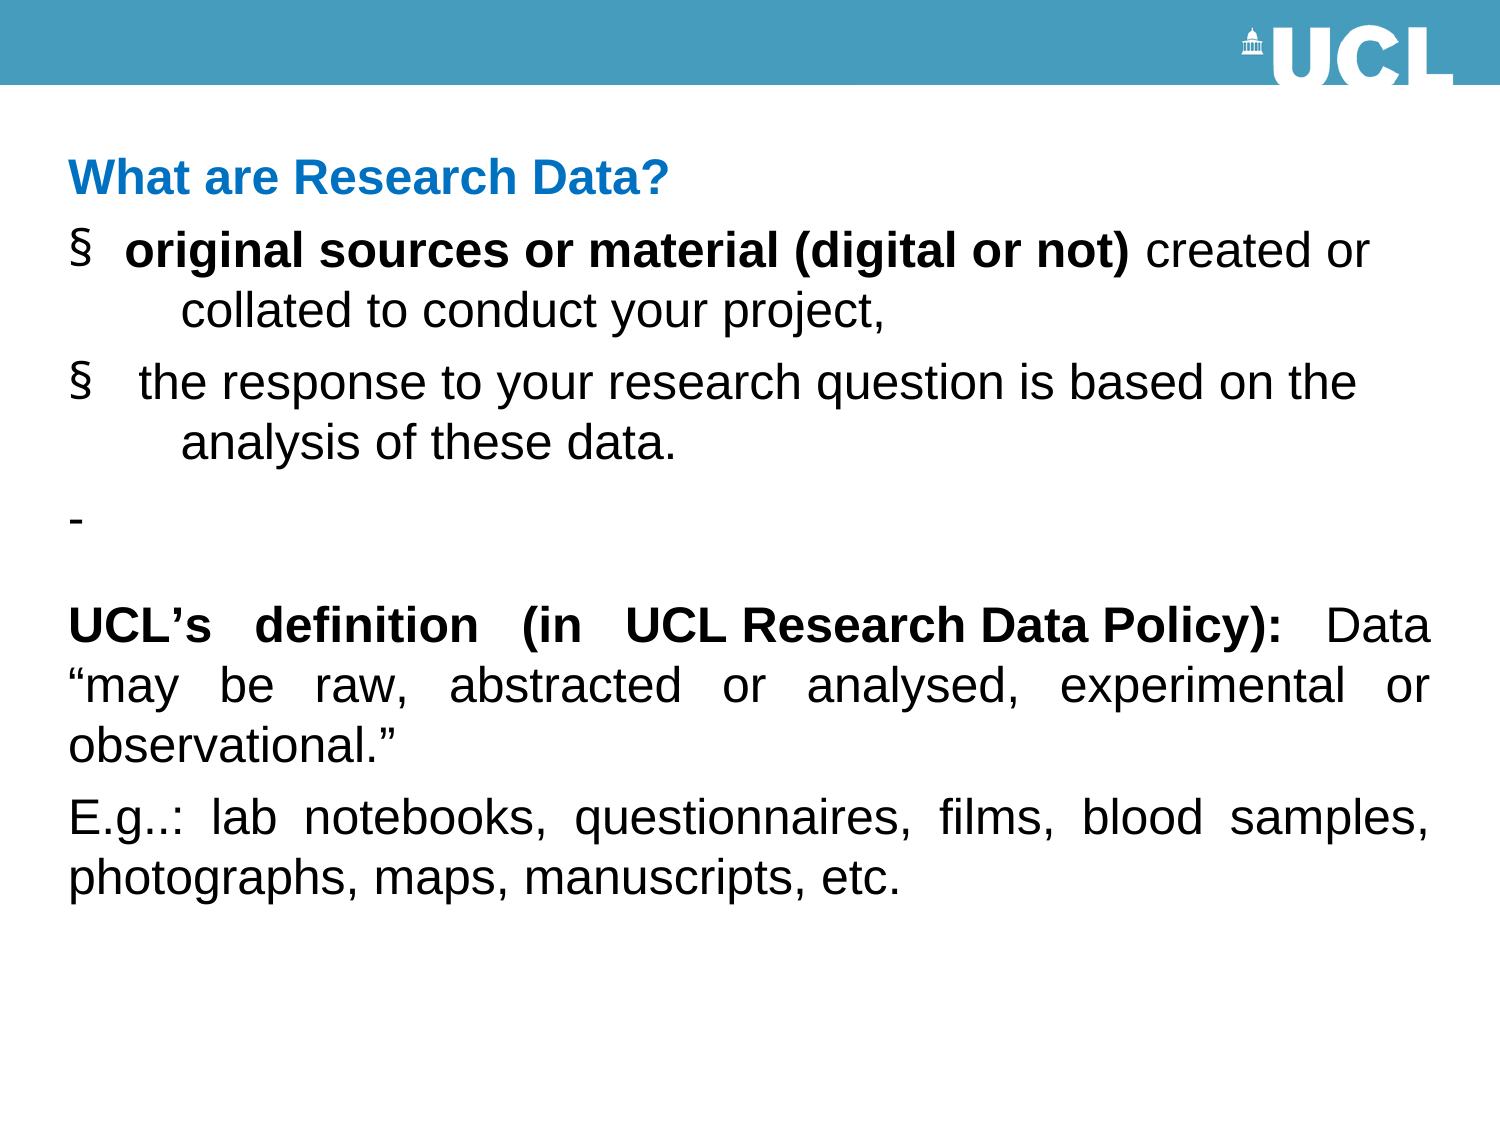

# What are Research Data?
original sources or material (digital or not) created or collated to conduct your project,
 the response to your research question is based on the analysis of these data.
UCL’s definition (in UCL Research Data Policy): Data “may be raw, abstracted or analysed, experimental or observational.”
E.g..: lab notebooks, questionnaires, films, blood samples, photographs, maps, manuscripts, etc.